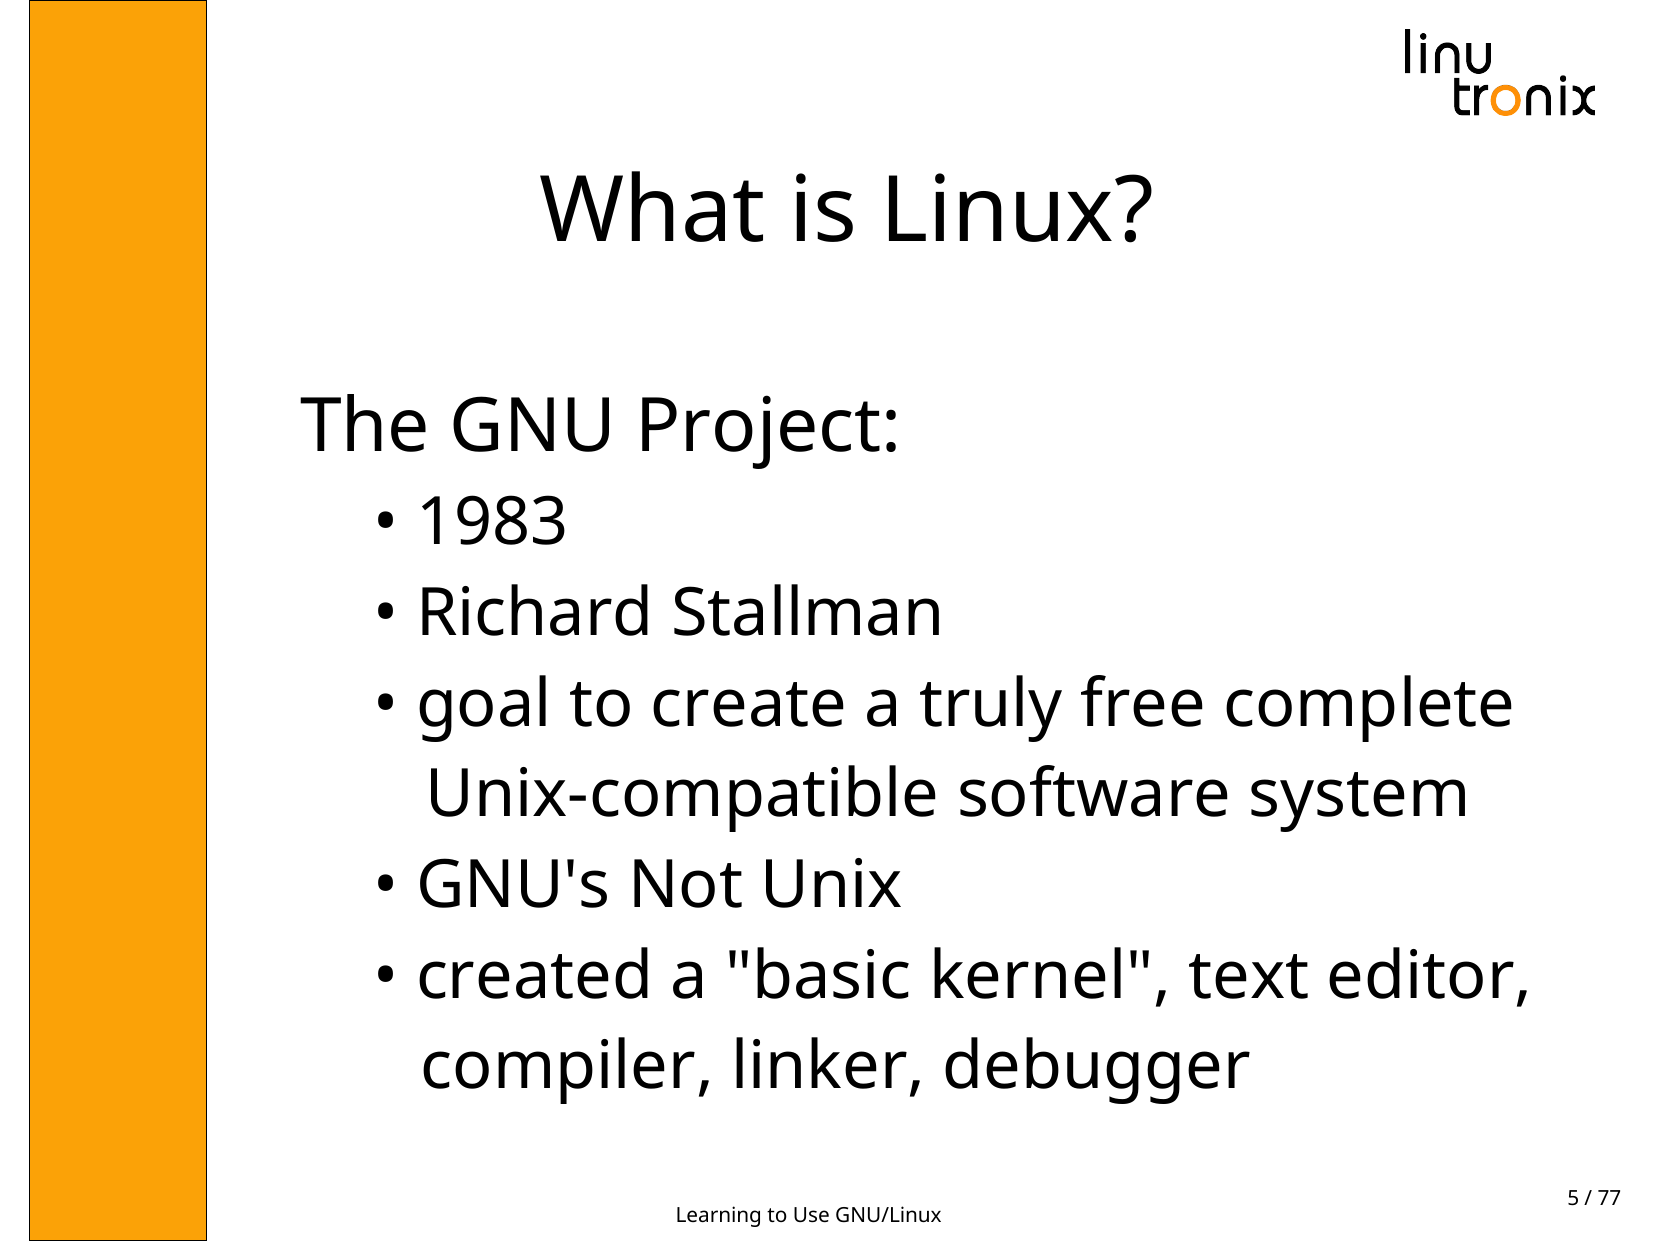

What is Linux?
The GNU Project:
	• 1983
	• Richard Stallman
	• goal to create a truly free complete
	 Unix-compatible software system
	• GNU's Not Unix
	• created a "basic kernel", text editor,
 compiler, linker, debugger
5
Firmenvorstellung Linutronix V3.3